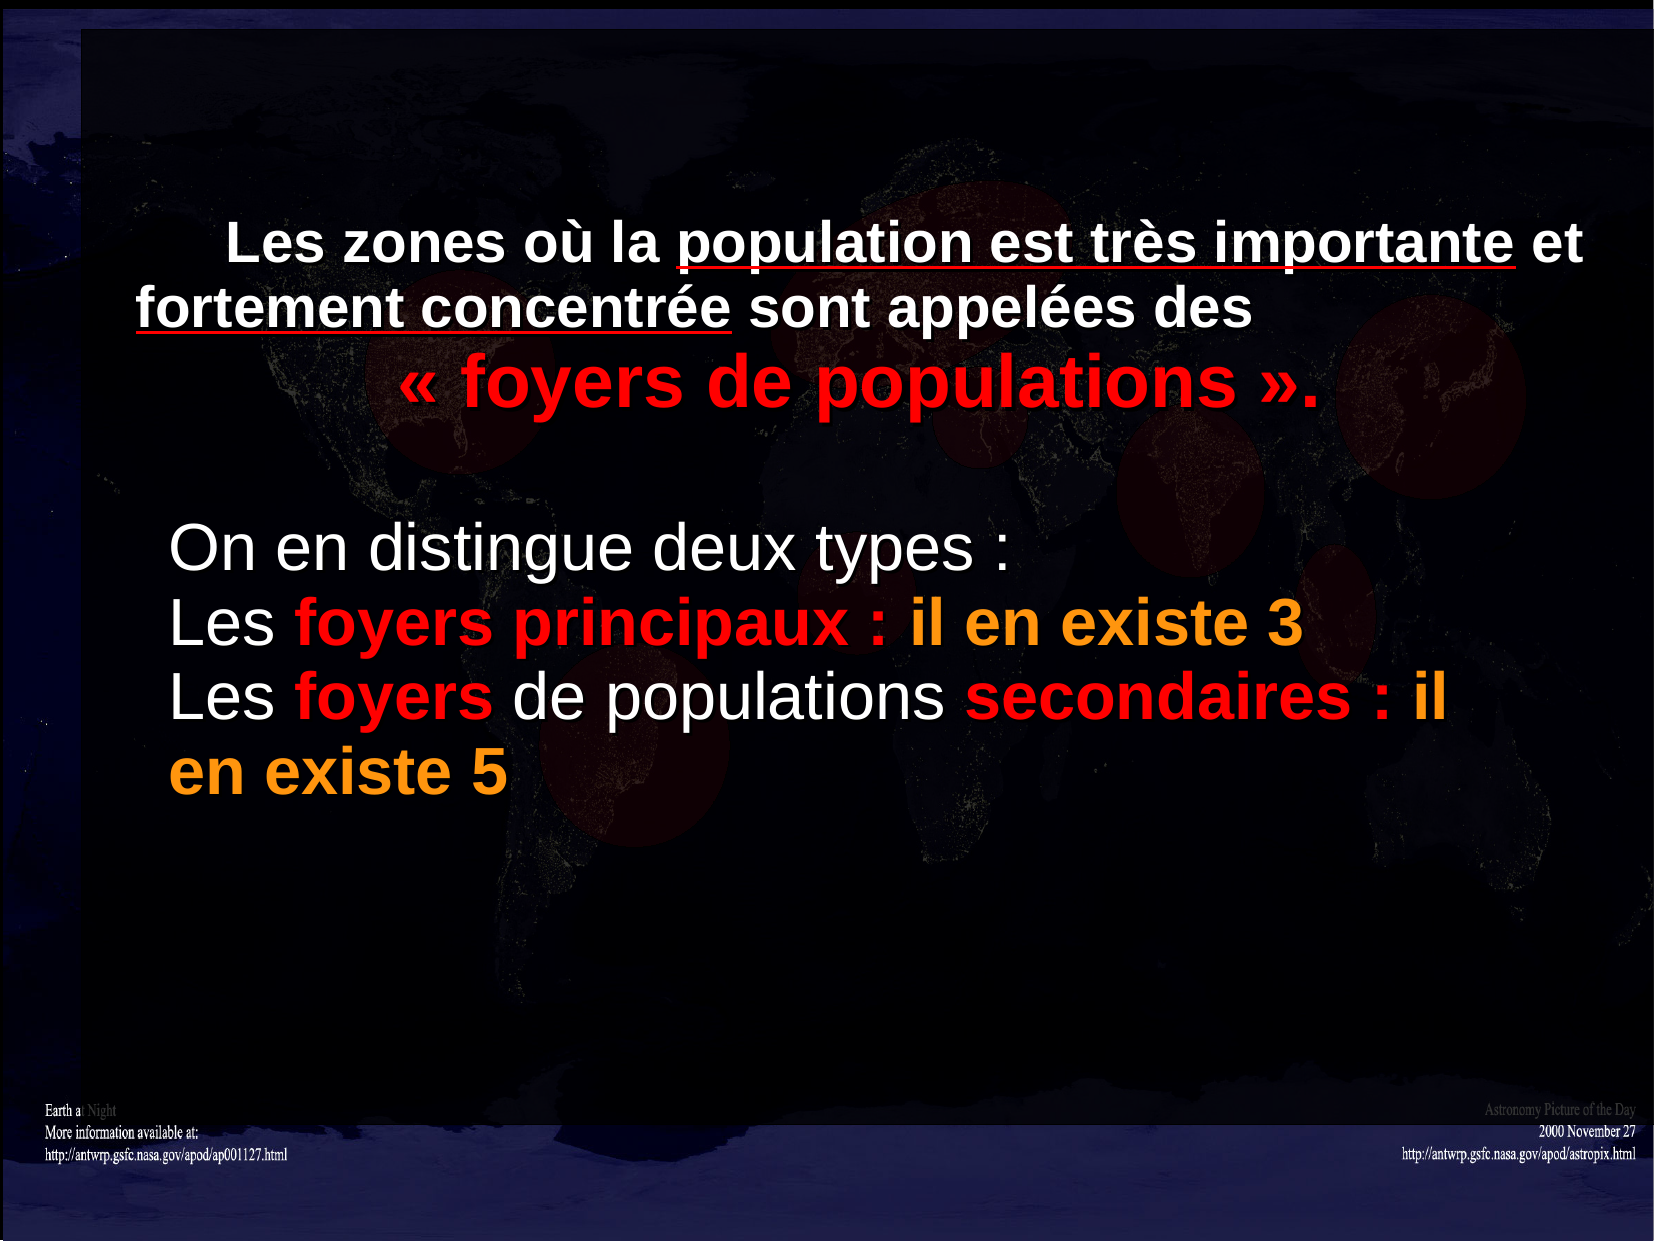

Les zones où la population est très importante et
fortement concentrée sont appelées des
« foyers de populations ».
On en distingue deux types :
Les foyers principaux : il en existe 3
Les foyers de populations secondaires : il en existe 5